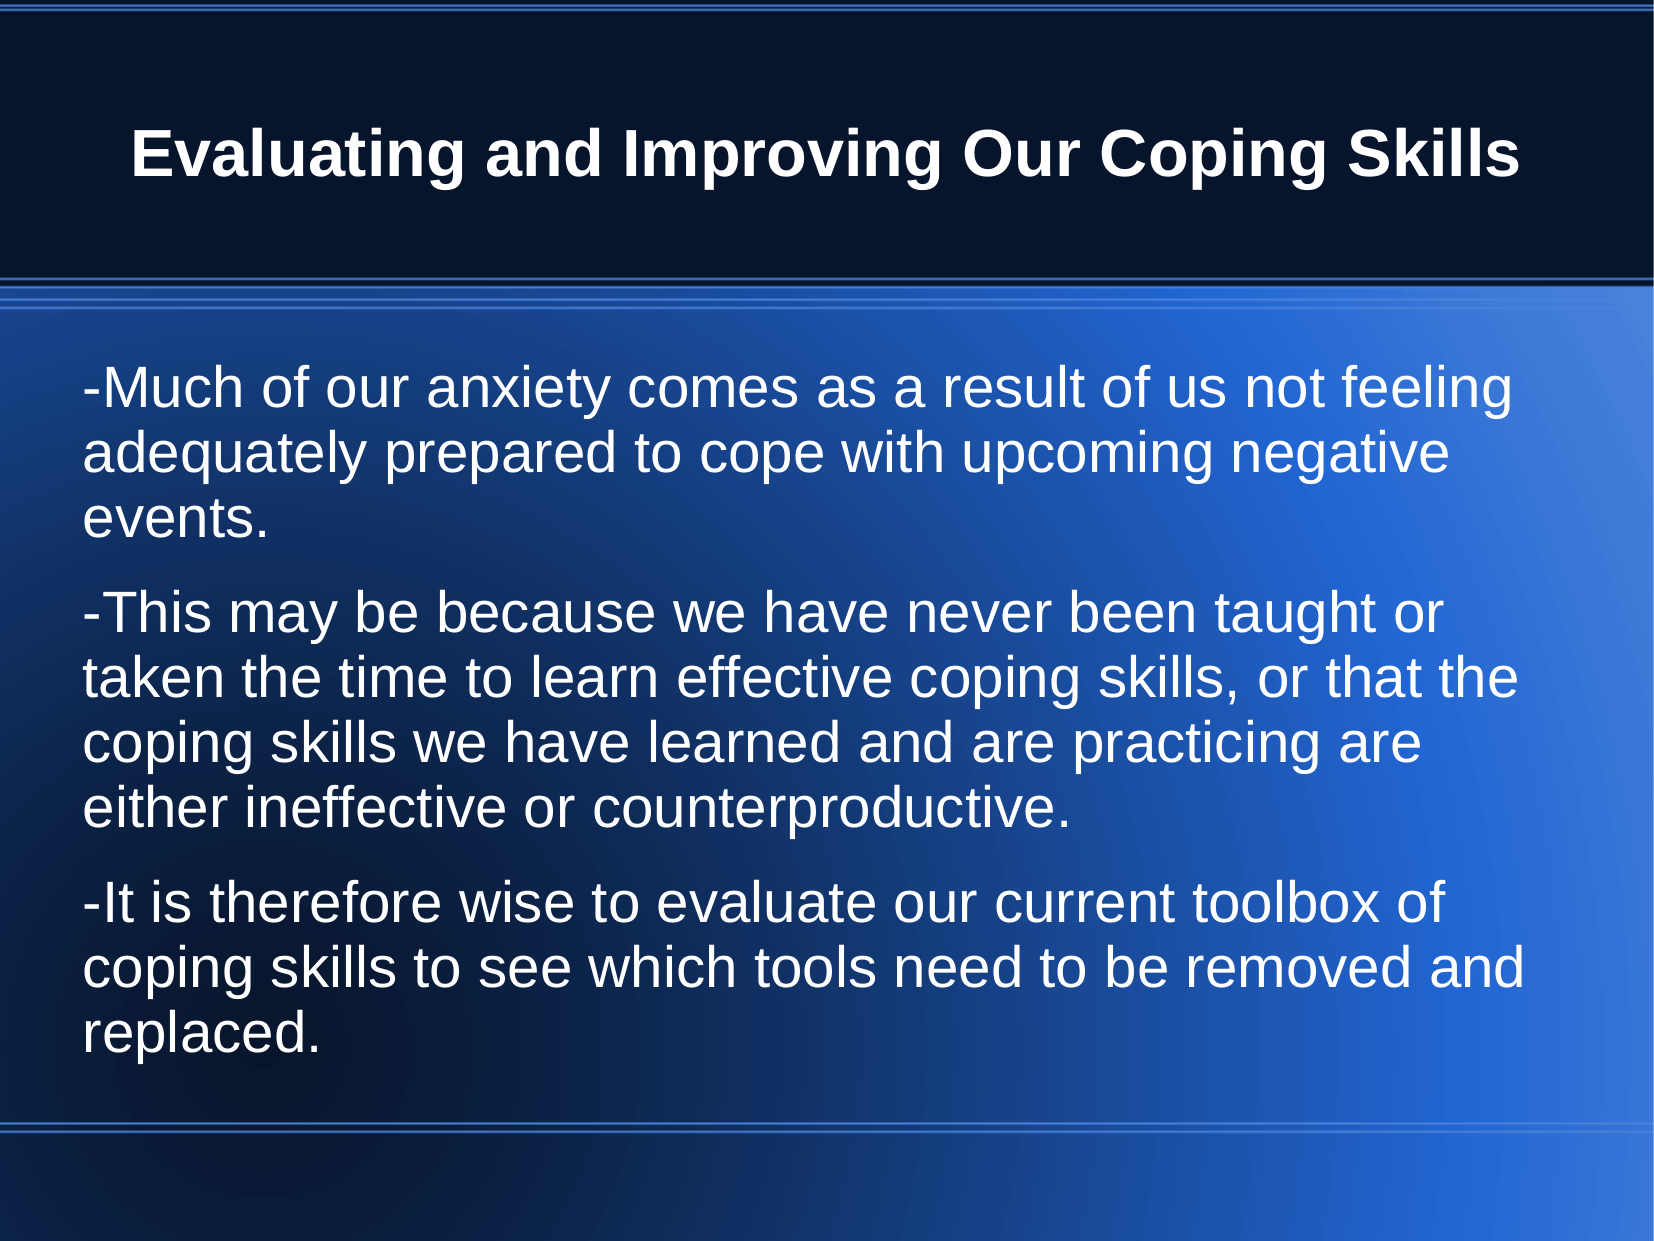

# Evaluating and Improving Our Coping Skills
-Much of our anxiety comes as a result of us not feeling adequately prepared to cope with upcoming negative events.
-This may be because we have never been taught or taken the time to learn effective coping skills, or that the coping skills we have learned and are practicing are either ineffective or counterproductive.
-It is therefore wise to evaluate our current toolbox of coping skills to see which tools need to be removed and replaced.